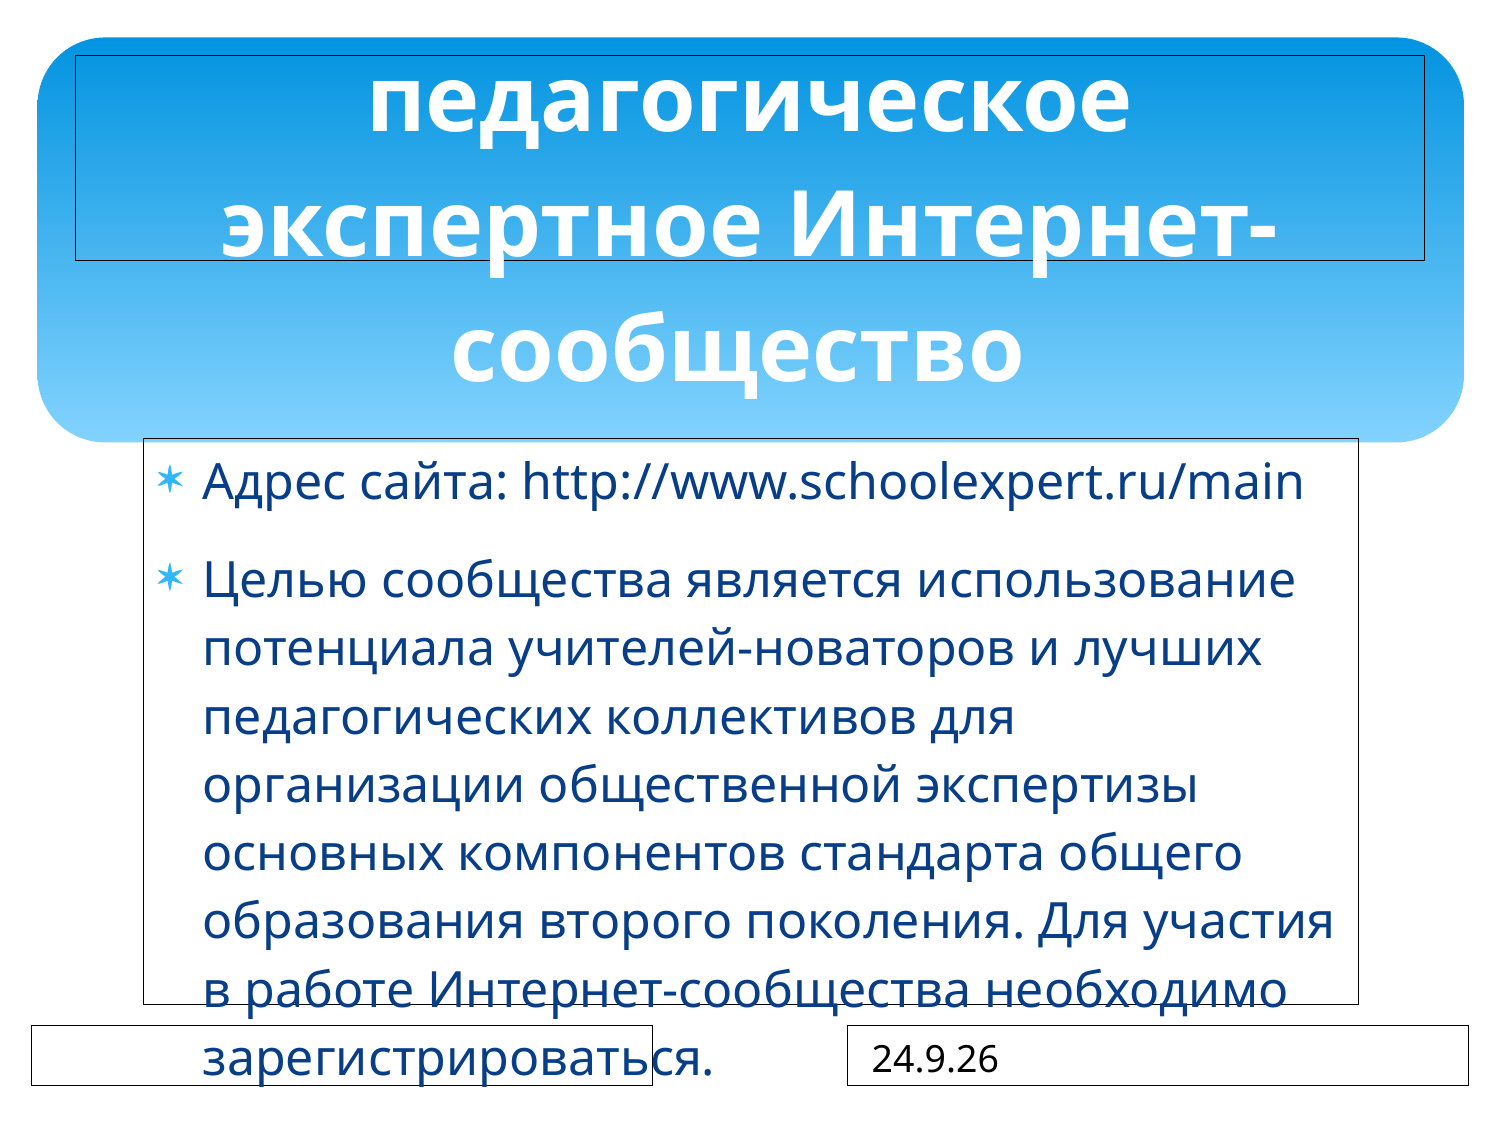

Общероссийское педагогическое экспертное Интернет-сообщество
# Адрес сайта: http://www.schoolexpert.ru/main
Целью сообщества является использование потенциала учителей-новаторов и лучших педагогических коллективов для организации общественной экспертизы основных компонентов стандарта общего образования второго поколения. Для участия в работе Интернет-сообщества необходимо зарегистрироваться.